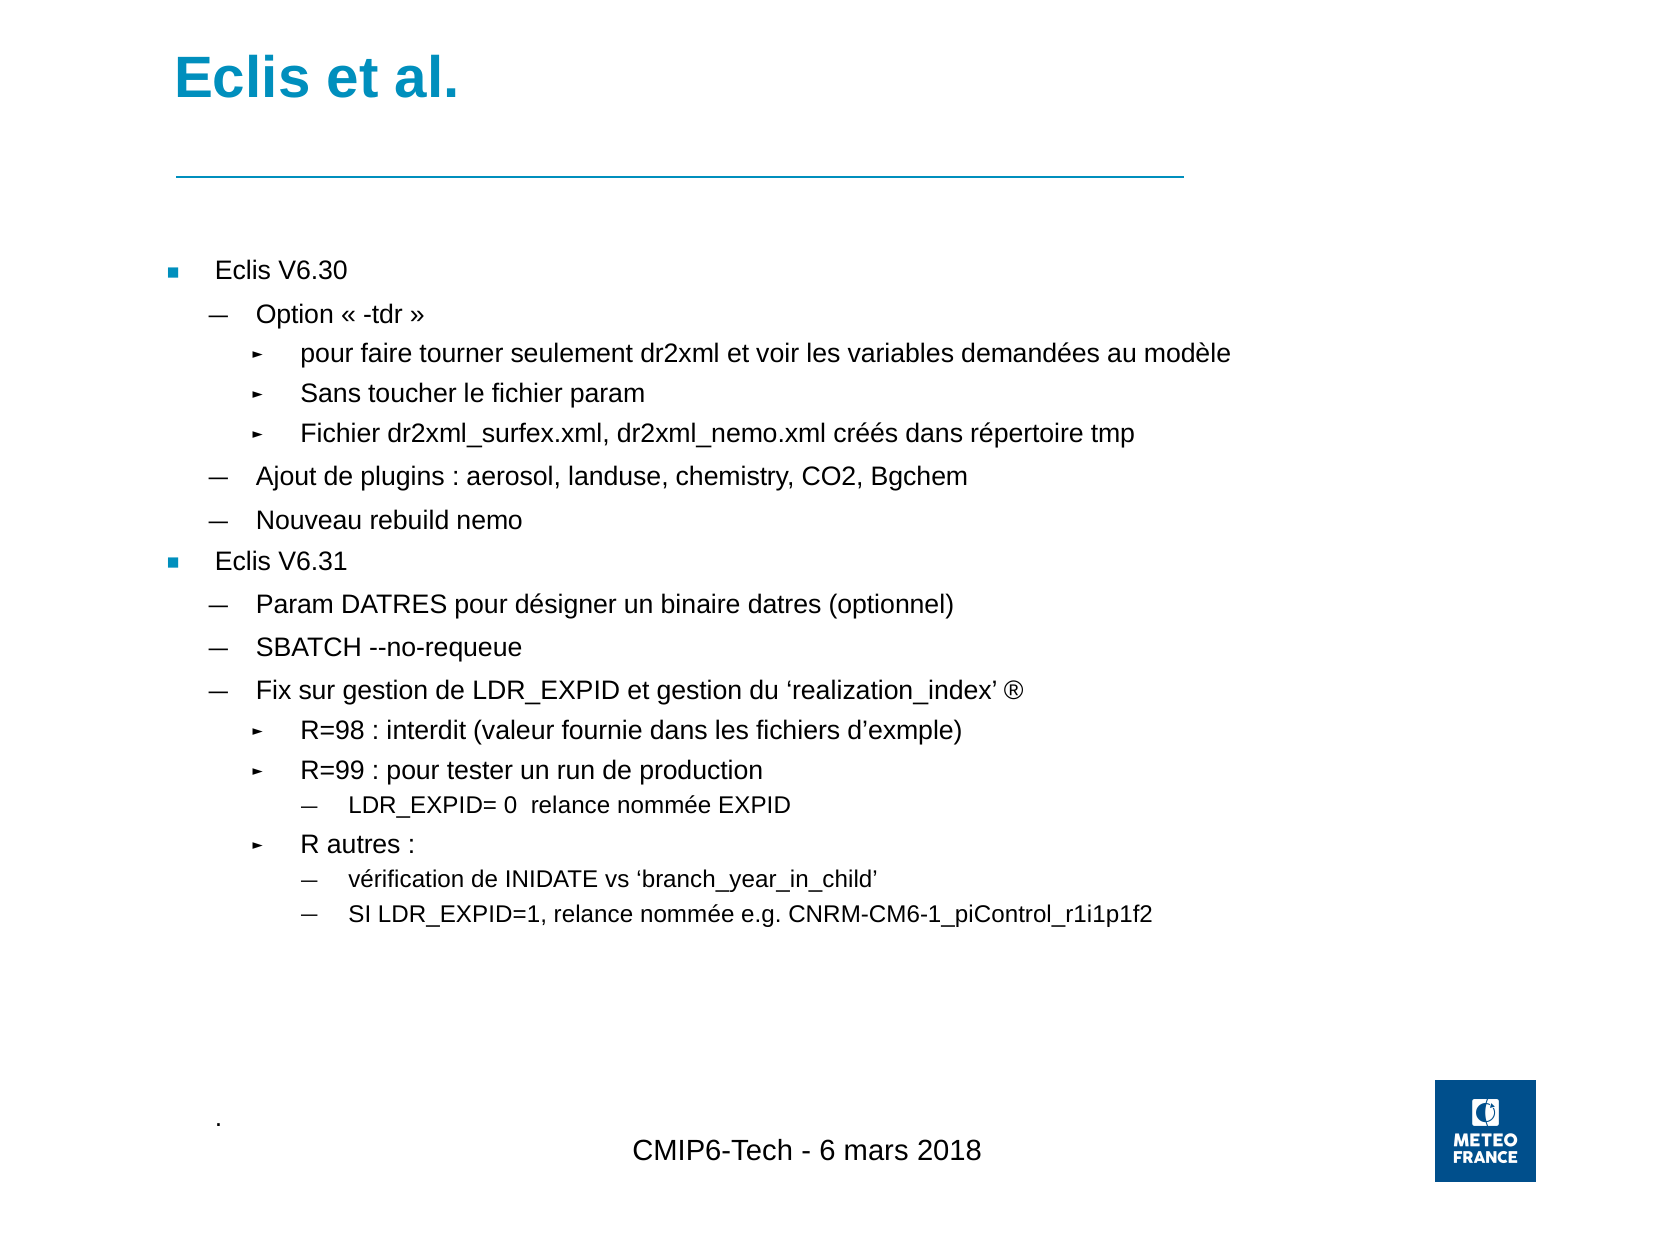

# Eclis et al.
Eclis V6.30
Option « -tdr »
pour faire tourner seulement dr2xml et voir les variables demandées au modèle
Sans toucher le fichier param
Fichier dr2xml_surfex.xml, dr2xml_nemo.xml créés dans répertoire tmp
Ajout de plugins : aerosol, landuse, chemistry, CO2, Bgchem
Nouveau rebuild nemo
Eclis V6.31
Param DATRES pour désigner un binaire datres (optionnel)
SBATCH --no-requeue
Fix sur gestion de LDR_EXPID et gestion du ‘realization_index’ ®
R=98 : interdit (valeur fournie dans les fichiers d’exmple)
R=99 : pour tester un run de production
LDR_EXPID= 0  relance nommée EXPID
R autres :
vérification de INIDATE vs ‘branch_year_in_child’
SI LDR_EXPID=1, relance nommée e.g. CNRM-CM6-1_piControl_r1i1p1f2
.
CMIP6-Tech - 6 mars 2018